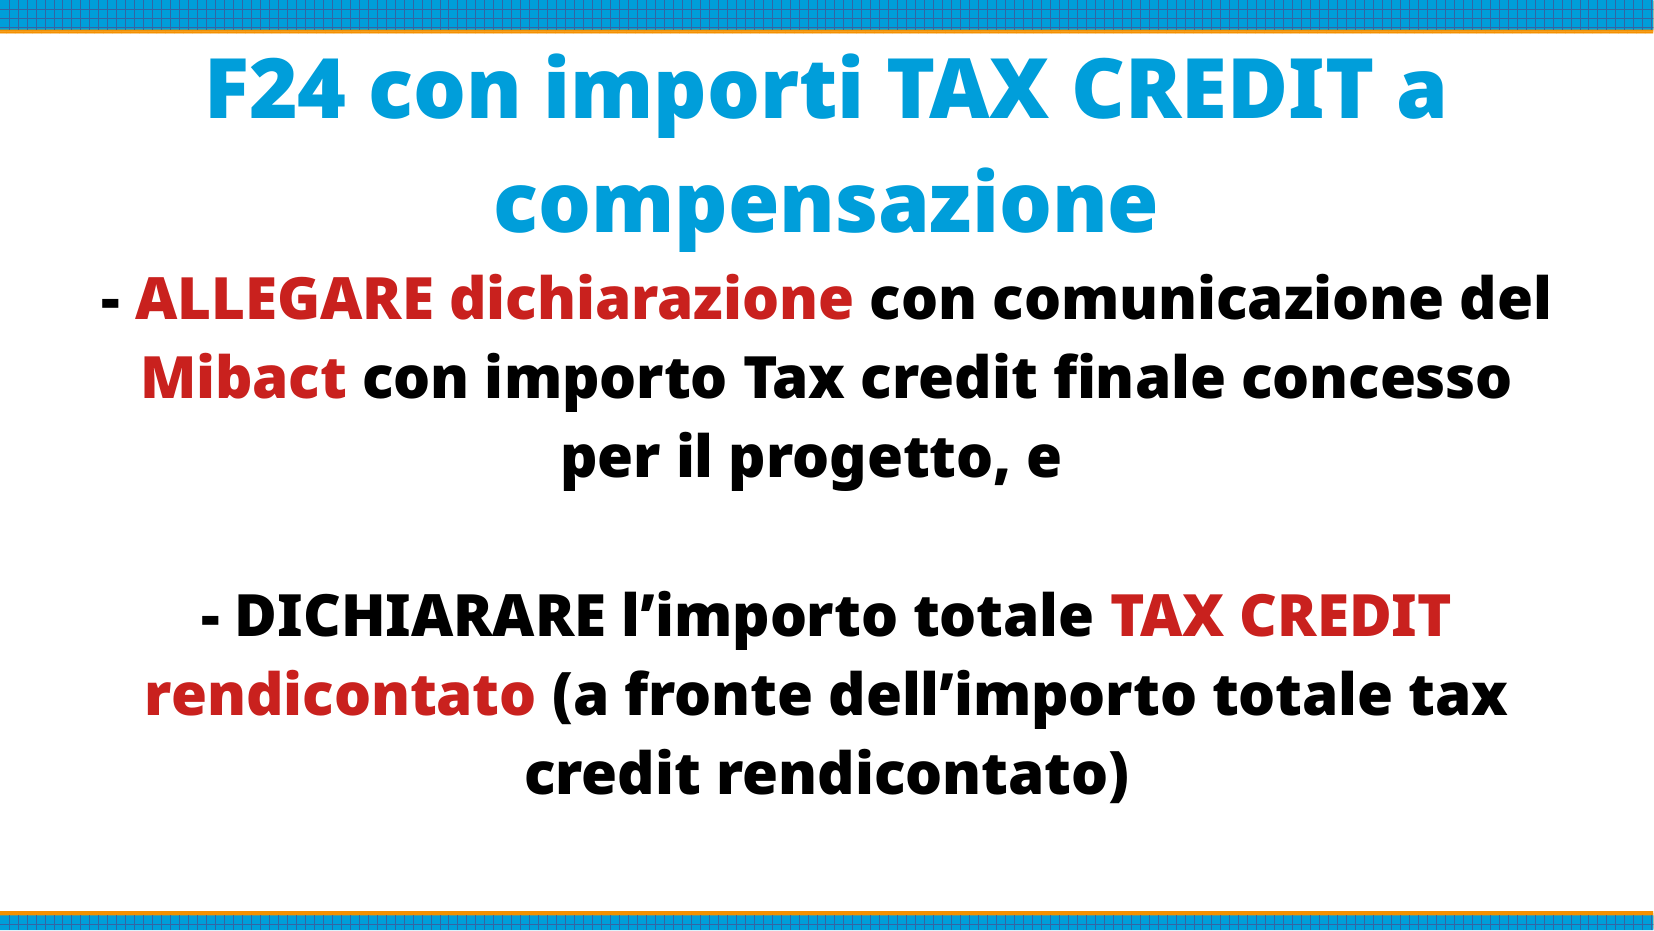

# F24 con importi TAX CREDIT a compensazione
- ALLEGARE dichiarazione con comunicazione del Mibact con importo Tax credit finale concesso per il progetto, e
- DICHIARARE l’importo totale TAX CREDIT rendicontato (a fronte dell’importo totale tax credit rendicontato)